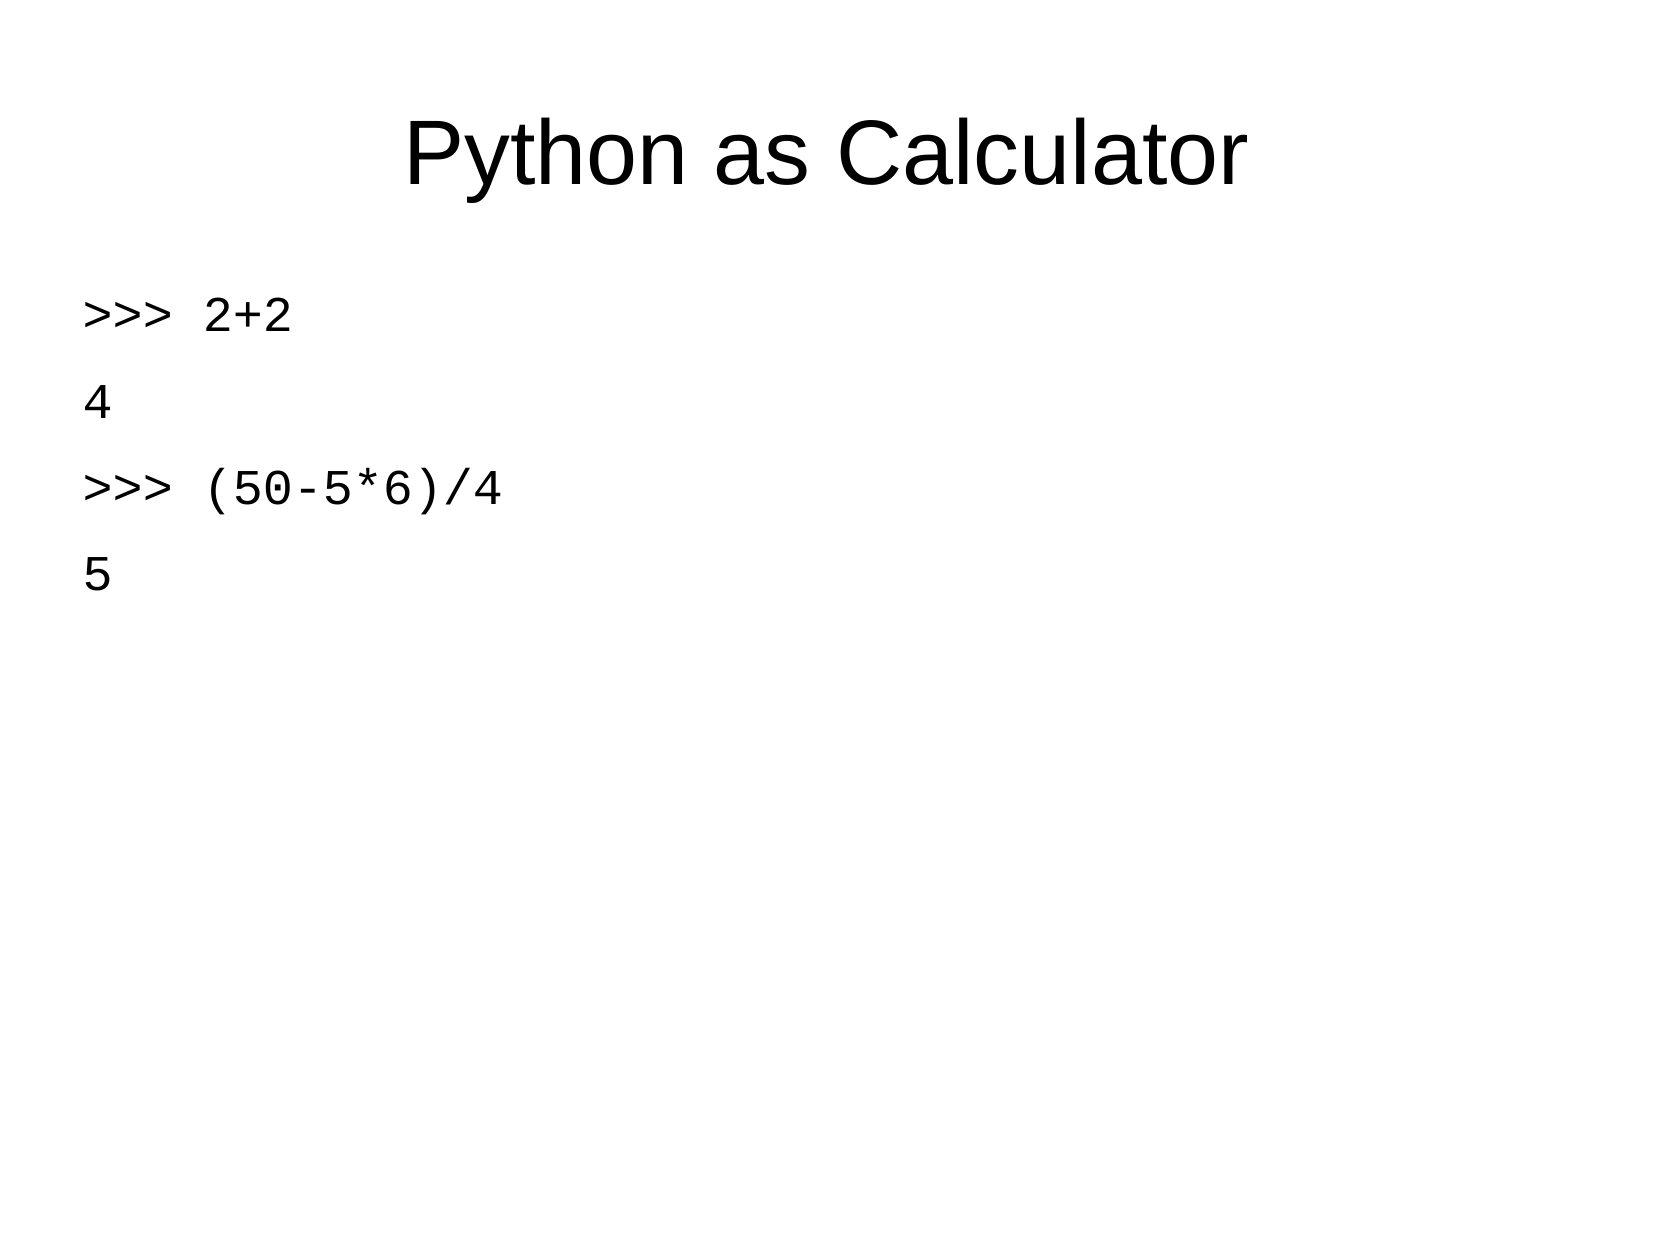

# Python as Calculator
>>> 2+2
4
>>> (50-5*6)/4
5